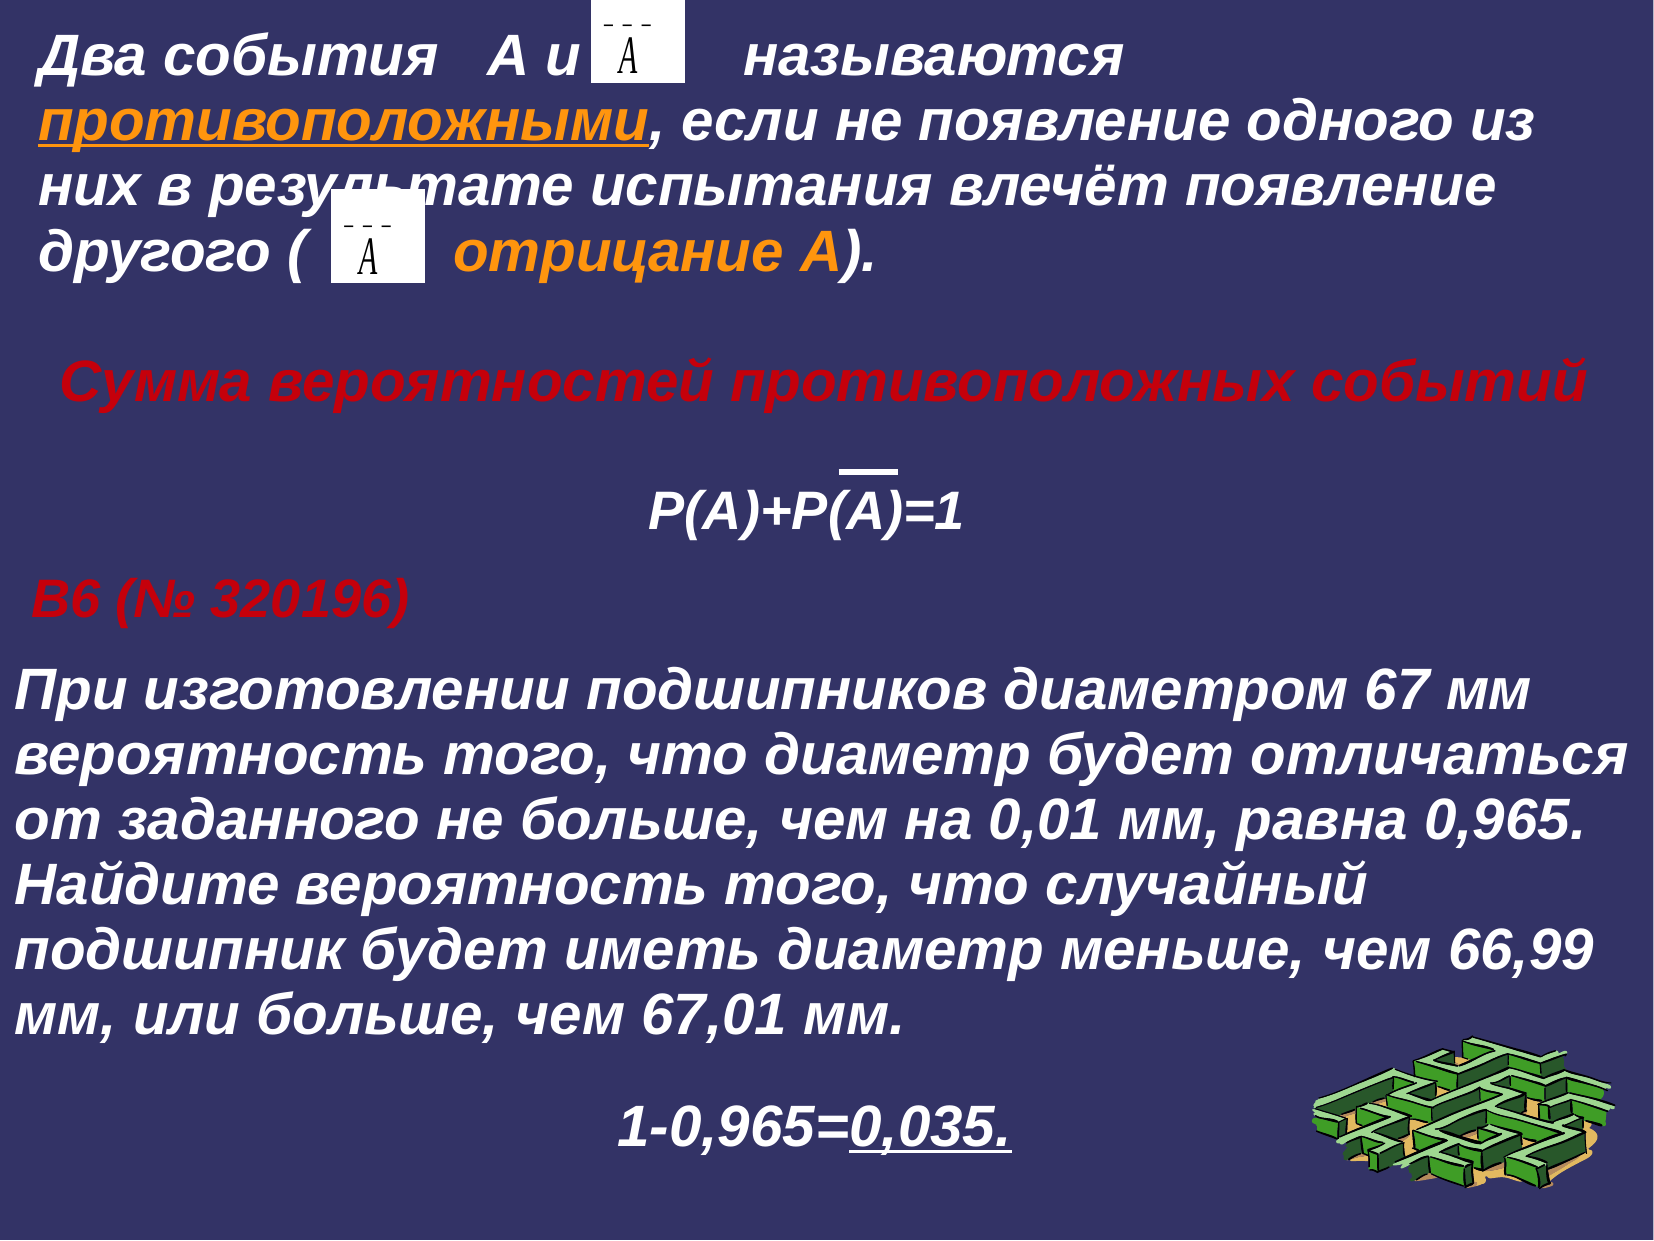

Два события А и называются противоположными, если не появление одного из них в результате испытания влечёт появление другого ( отрицание А).
 Сумма вероятностей противоположных событий
Р(А)+Р(А)=1
B6 (№ 320196)
При изготовлении подшипников диаметром 67 мм вероятность того, что диаметр будет отличаться от заданного не больше, чем на 0,01 мм, равна 0,965. Найдите вероятность того, что случайный подшипник будет иметь диаметр меньше, чем 66,99 мм, или больше, чем 67,01 мм.
1-0,965=0,035.